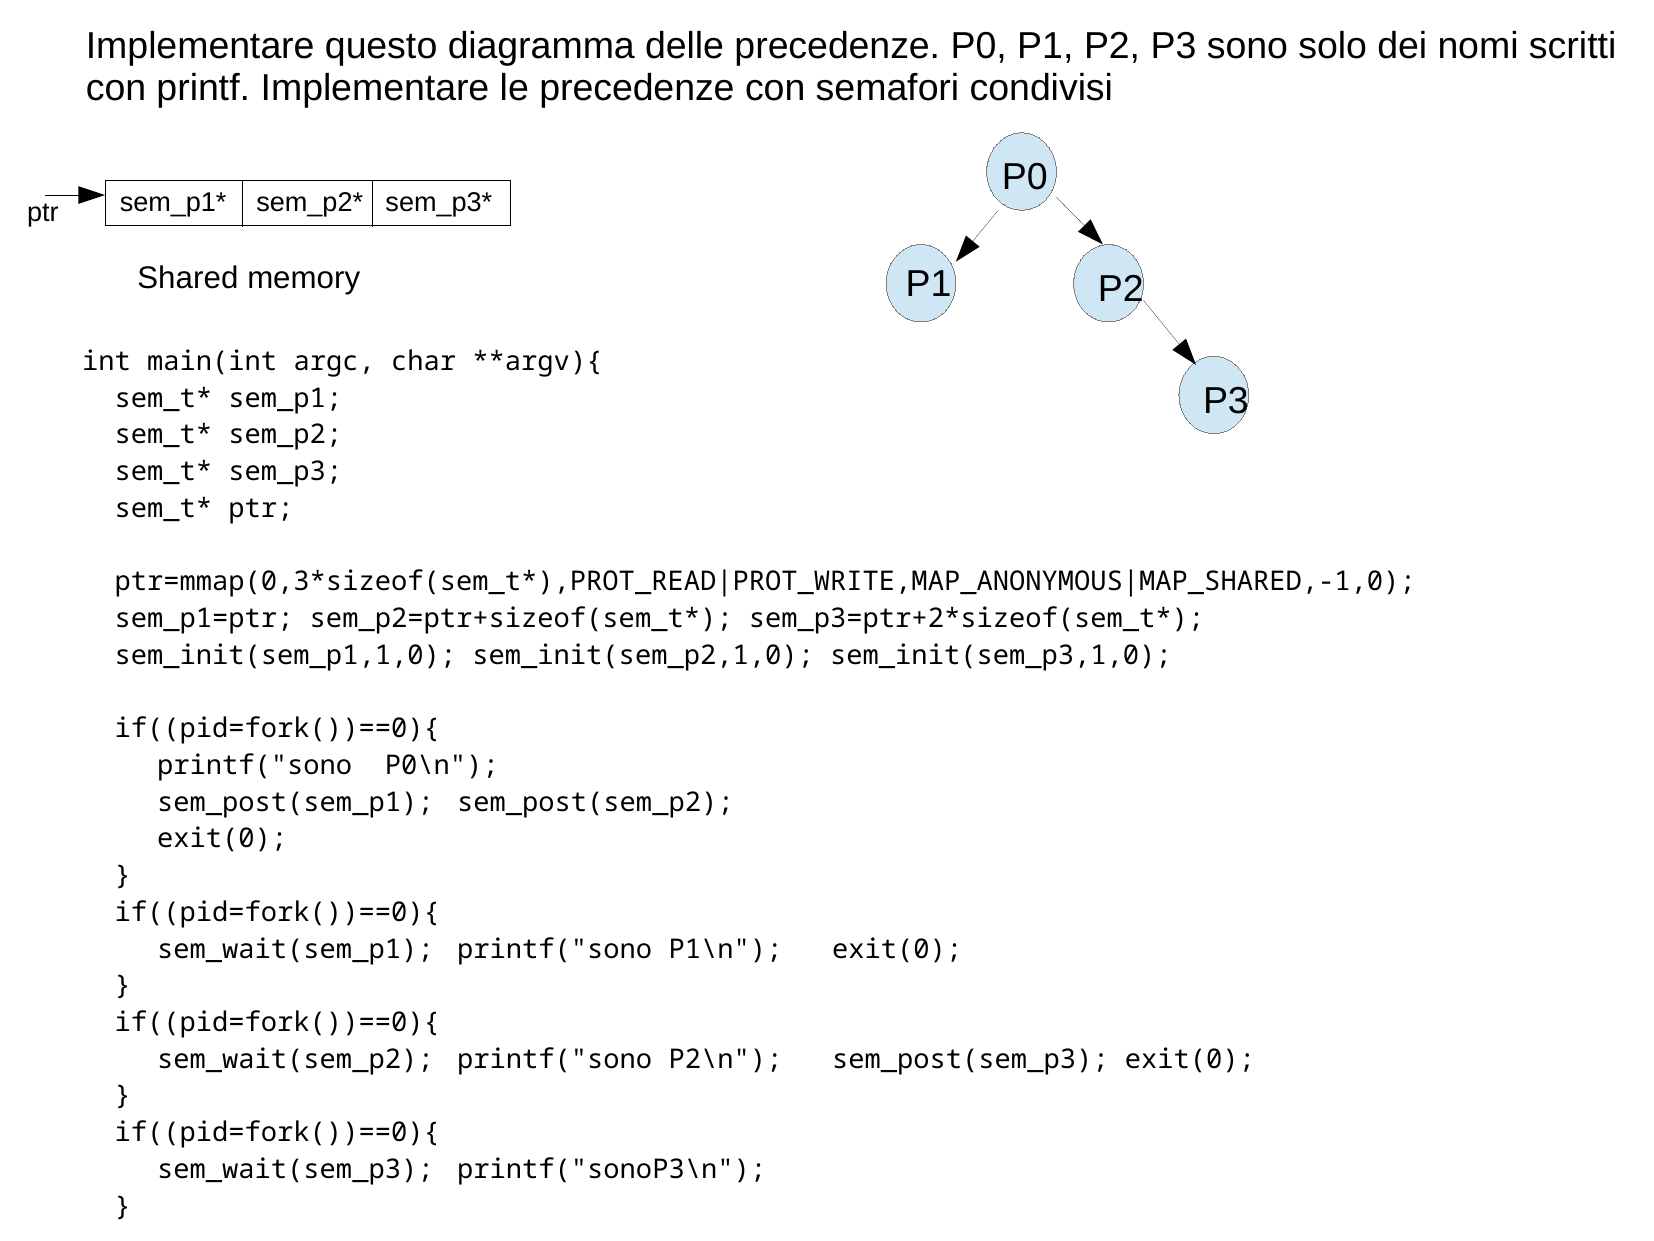

# Implementare questo diagramma delle precedenze. P0, P1, P2, P3 sono solo dei nomi scritti con printf. Implementare le precedenze con semafori condivisi
P0
sem_p1* sem_p2* sem_p3*
ptr
Shared memory
P1
P2
int main(int argc, char **argv){
 sem_t* sem_p1;
 sem_t* sem_p2;
 sem_t* sem_p3;
 sem_t* ptr;
 ptr=mmap(0,3*sizeof(sem_t*),PROT_READ|PROT_WRITE,MAP_ANONYMOUS|MAP_SHARED,-1,0);
 sem_p1=ptr; sem_p2=ptr+sizeof(sem_t*); sem_p3=ptr+2*sizeof(sem_t*);
 sem_init(sem_p1,1,0); sem_init(sem_p2,1,0); sem_init(sem_p3,1,0);
 if((pid=fork())==0){
	printf("sono P0\n");
	sem_post(sem_p1);	sem_post(sem_p2);
	exit(0);
 }
 if((pid=fork())==0){
	sem_wait(sem_p1);	printf("sono P1\n");	exit(0);
 }
 if((pid=fork())==0){
	sem_wait(sem_p2);	printf("sono P2\n");	sem_post(sem_p3); exit(0);
 }
 if((pid=fork())==0){
	sem_wait(sem_p3);	printf("sonoP3\n");
 }
 wait();
 return(0);
}
P3